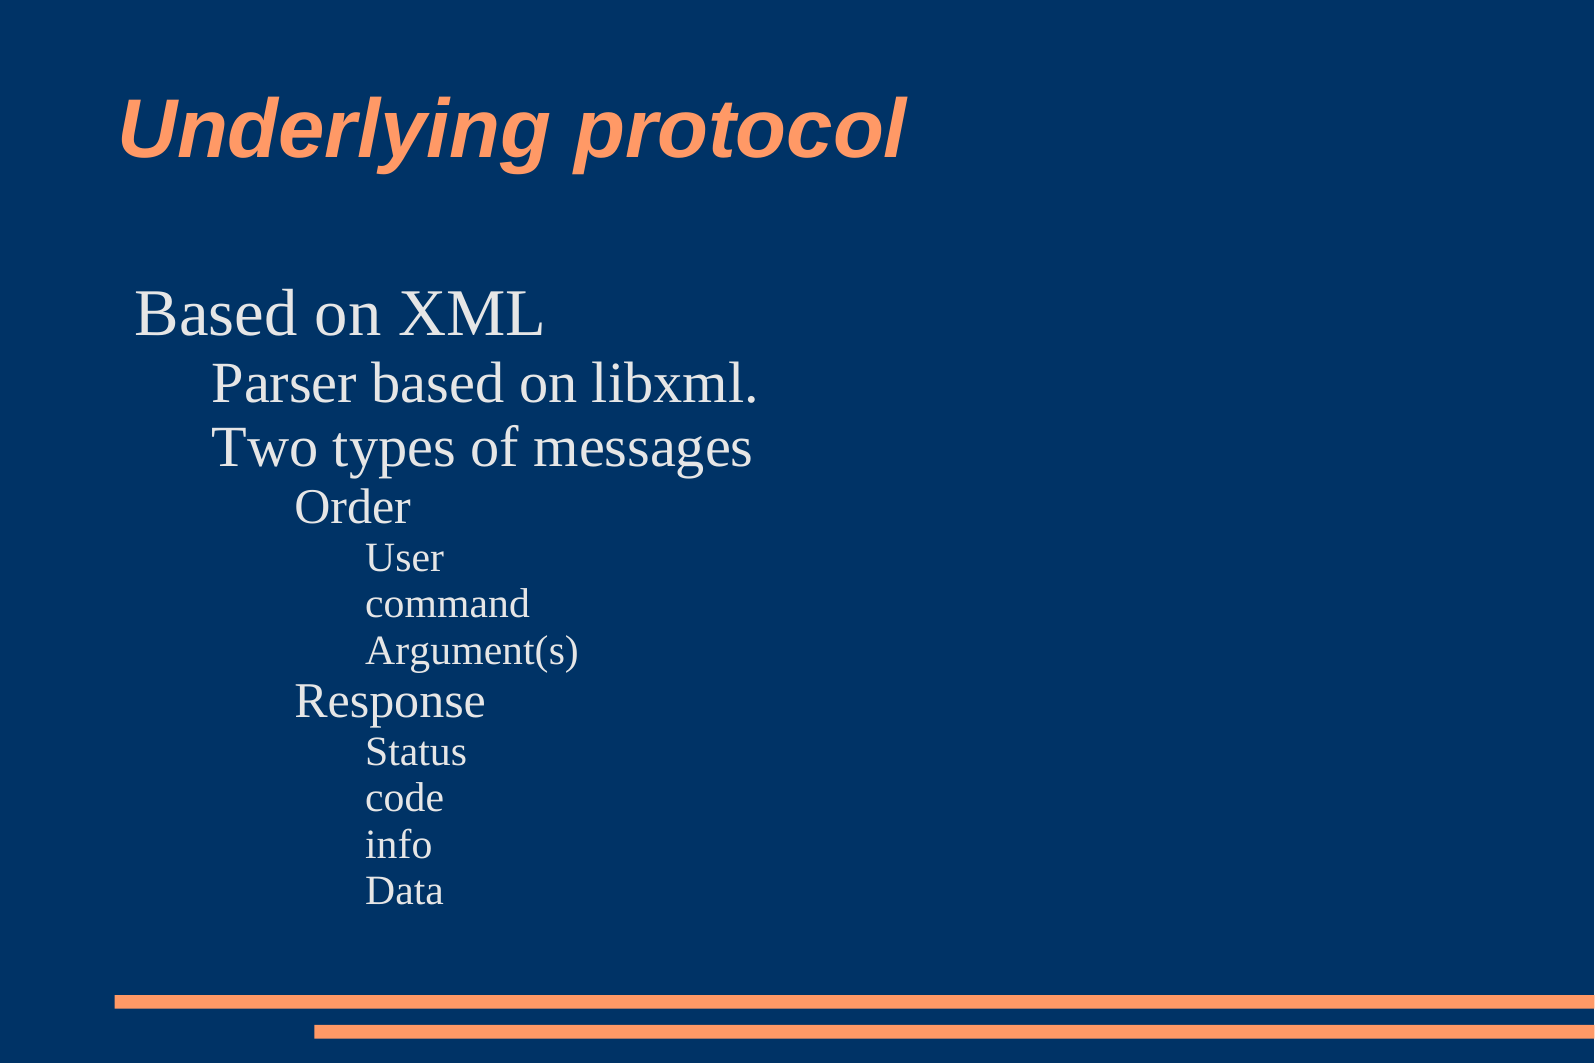

# Underlying protocol
Based on XML
Parser based on libxml.
Two types of messages
Order
User
command
Argument(s)
Response
Status
code
info
Data